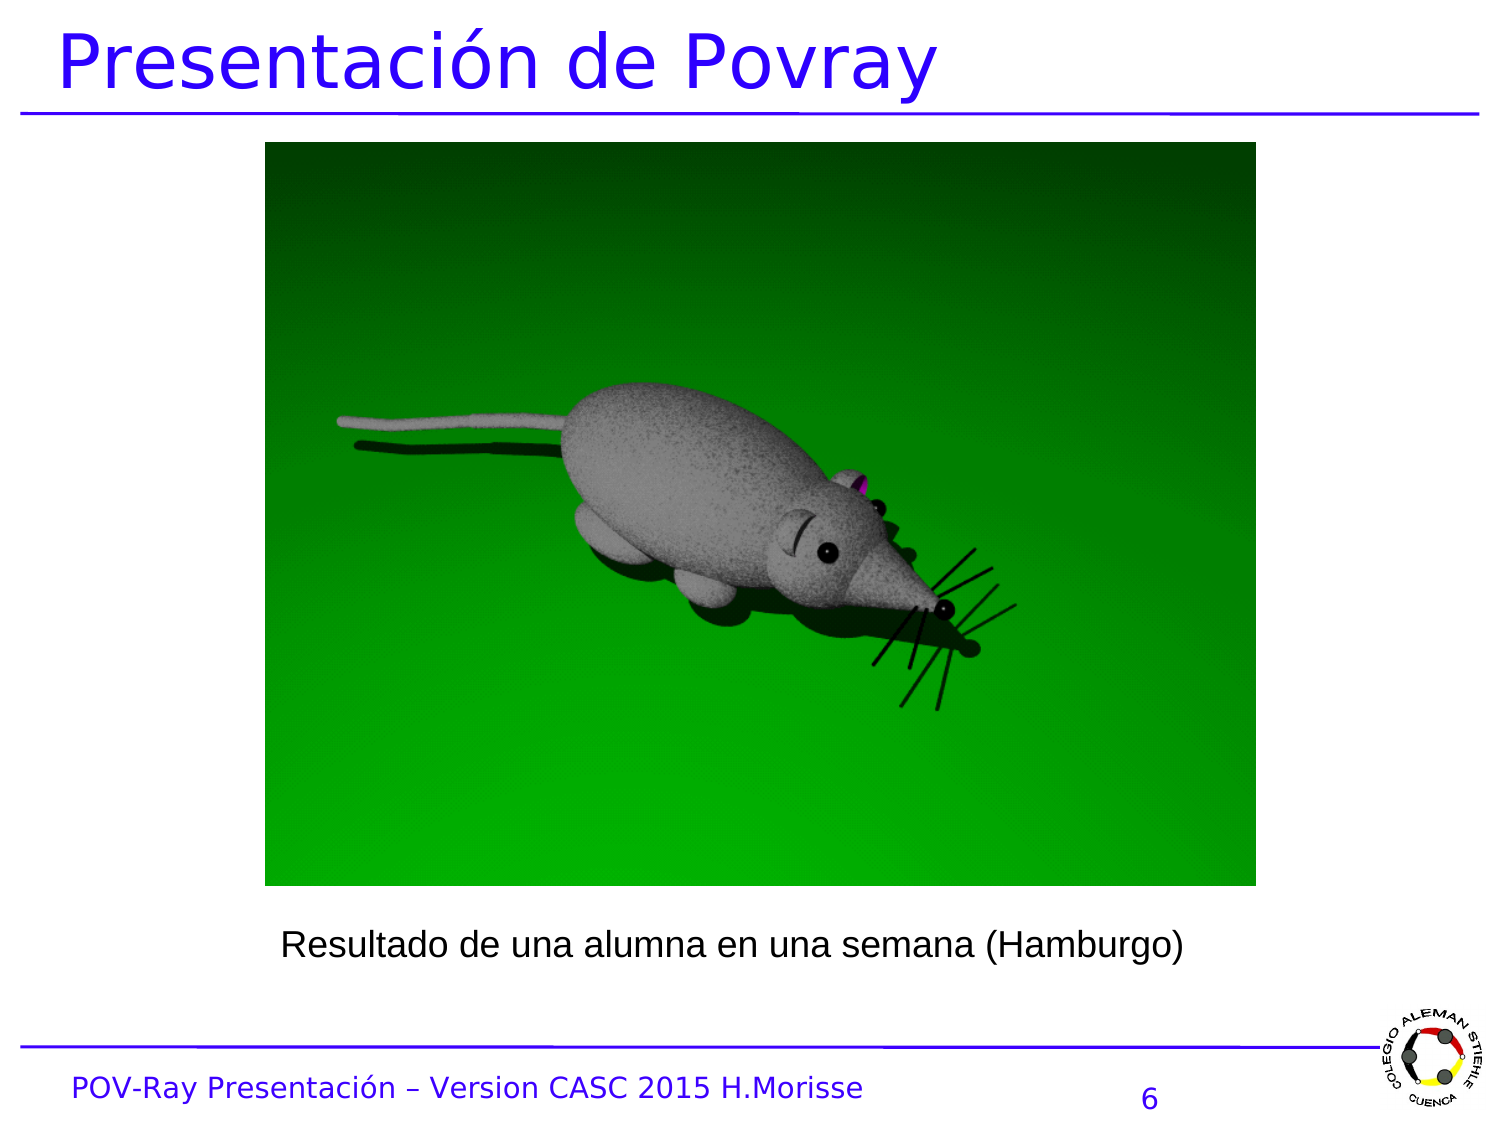

# Presentación de Povray
Resultado de una alumna en una semana (Hamburgo)